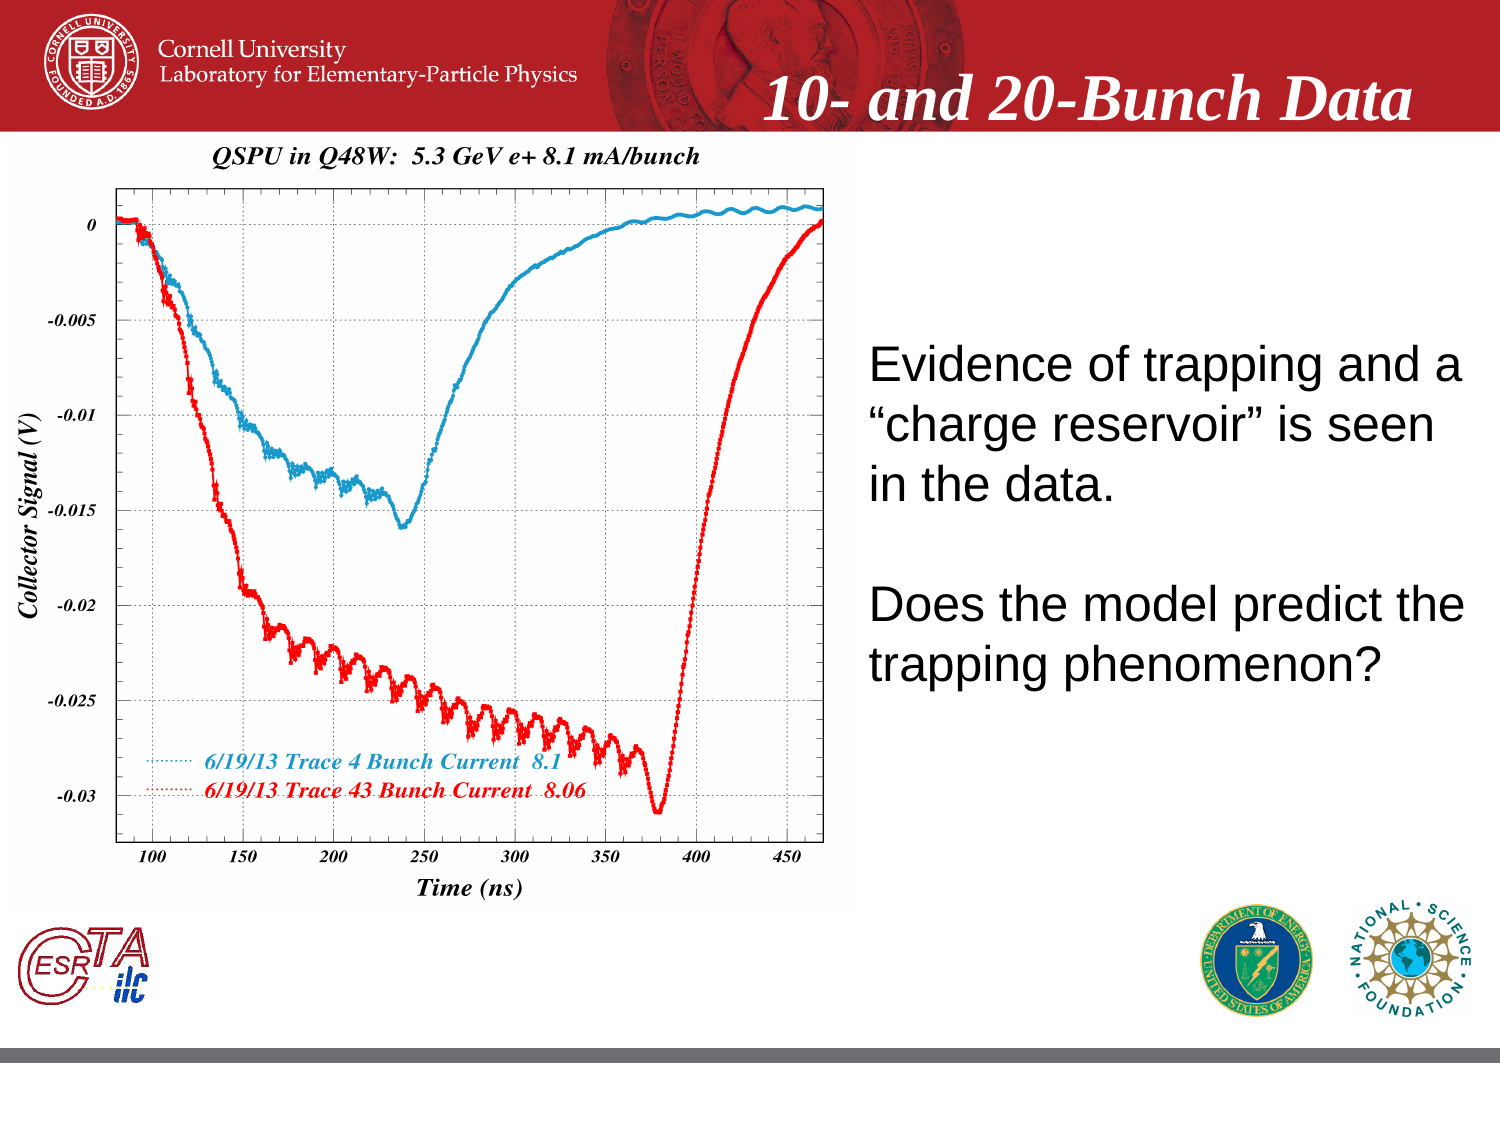

# 10- and 20-Bunch Data
Evidence of trapping and a “charge reservoir” is seen in the data.
Does the model predict the trapping phenomenon?